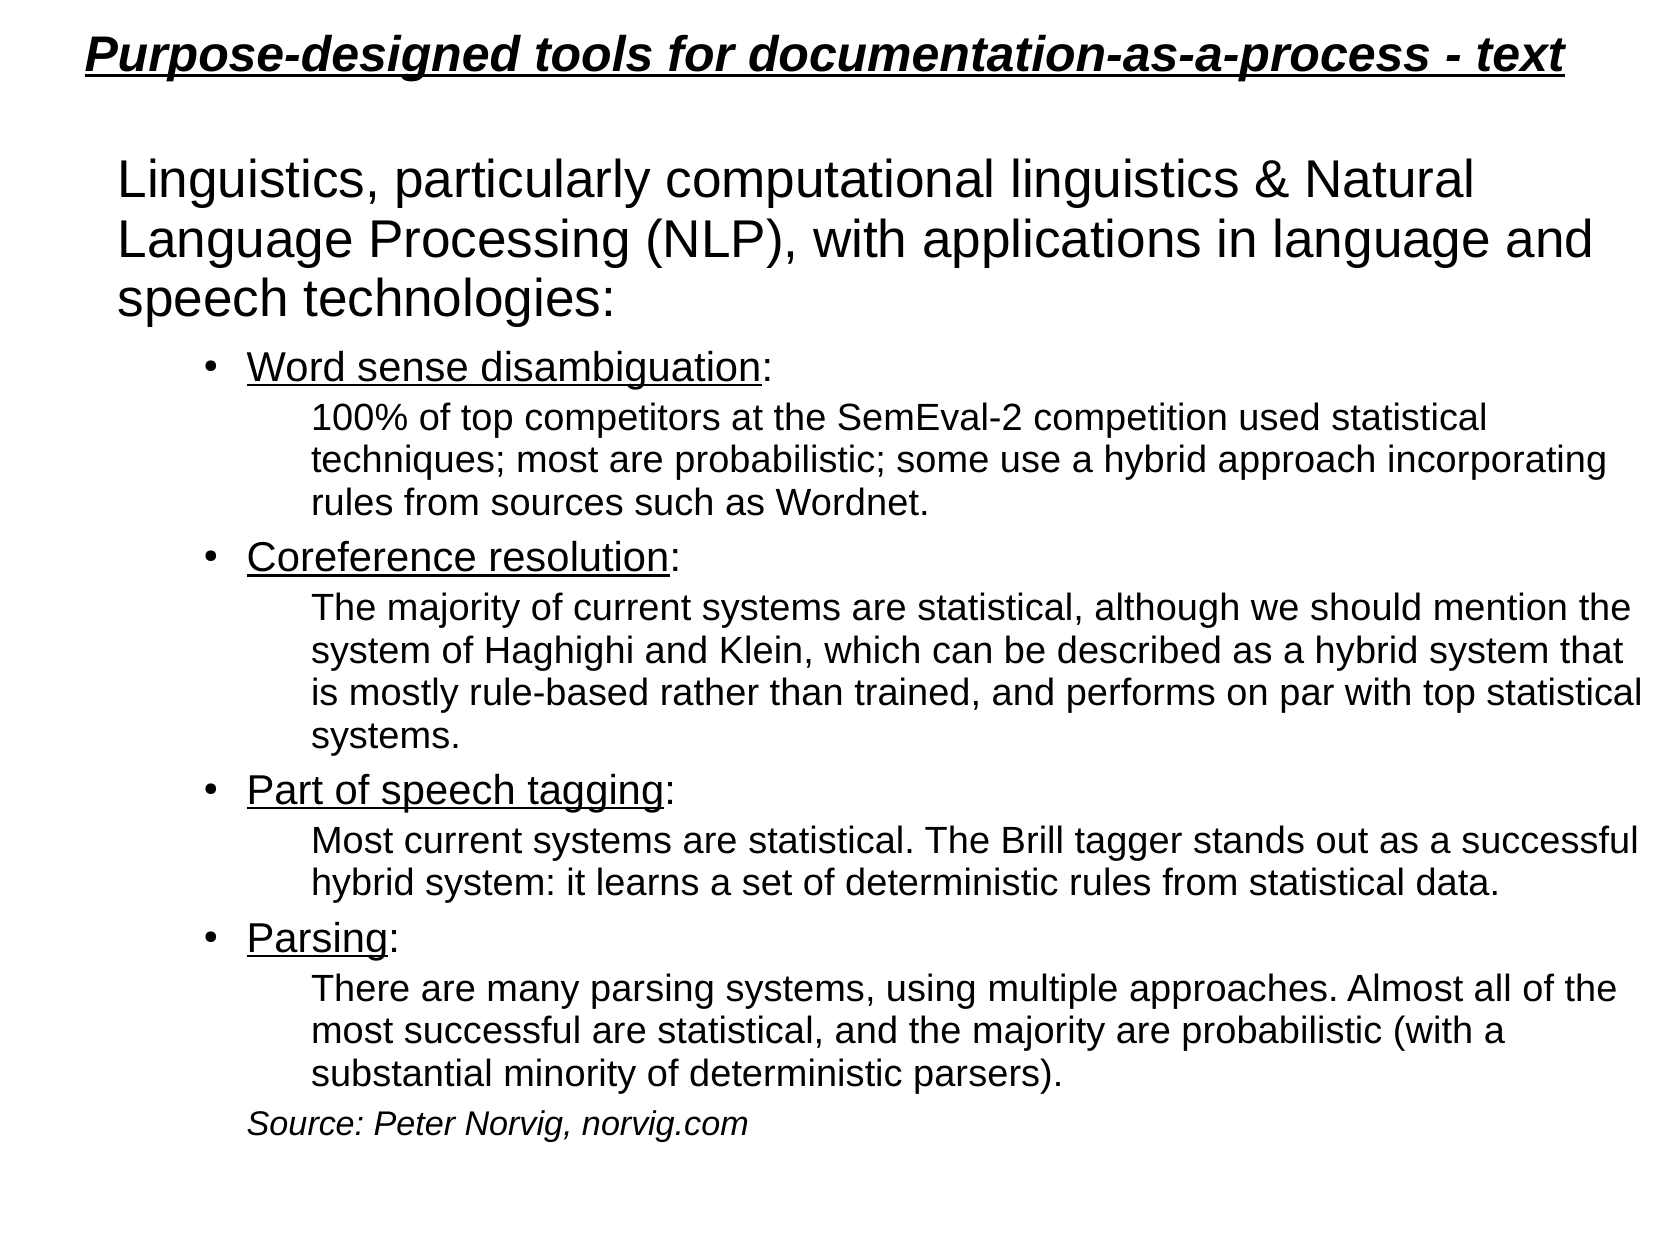

# Purpose-designed tools for documentation-as-a-process - text
Linguistics, particularly computational linguistics & Natural Language Processing (NLP), with applications in language and speech technologies:
Word sense disambiguation:
100% of top competitors at the SemEval-2 competition used statistical techniques; most are probabilistic; some use a hybrid approach incorporating rules from sources such as Wordnet.
Coreference resolution:
The majority of current systems are statistical, although we should mention the system of Haghighi and Klein, which can be described as a hybrid system that is mostly rule-based rather than trained, and performs on par with top statistical systems.
Part of speech tagging:
Most current systems are statistical. The Brill tagger stands out as a successful hybrid system: it learns a set of deterministic rules from statistical data.
Parsing:
There are many parsing systems, using multiple approaches. Almost all of the most successful are statistical, and the majority are probabilistic (with a substantial minority of deterministic parsers).
Source: Peter Norvig, norvig.com